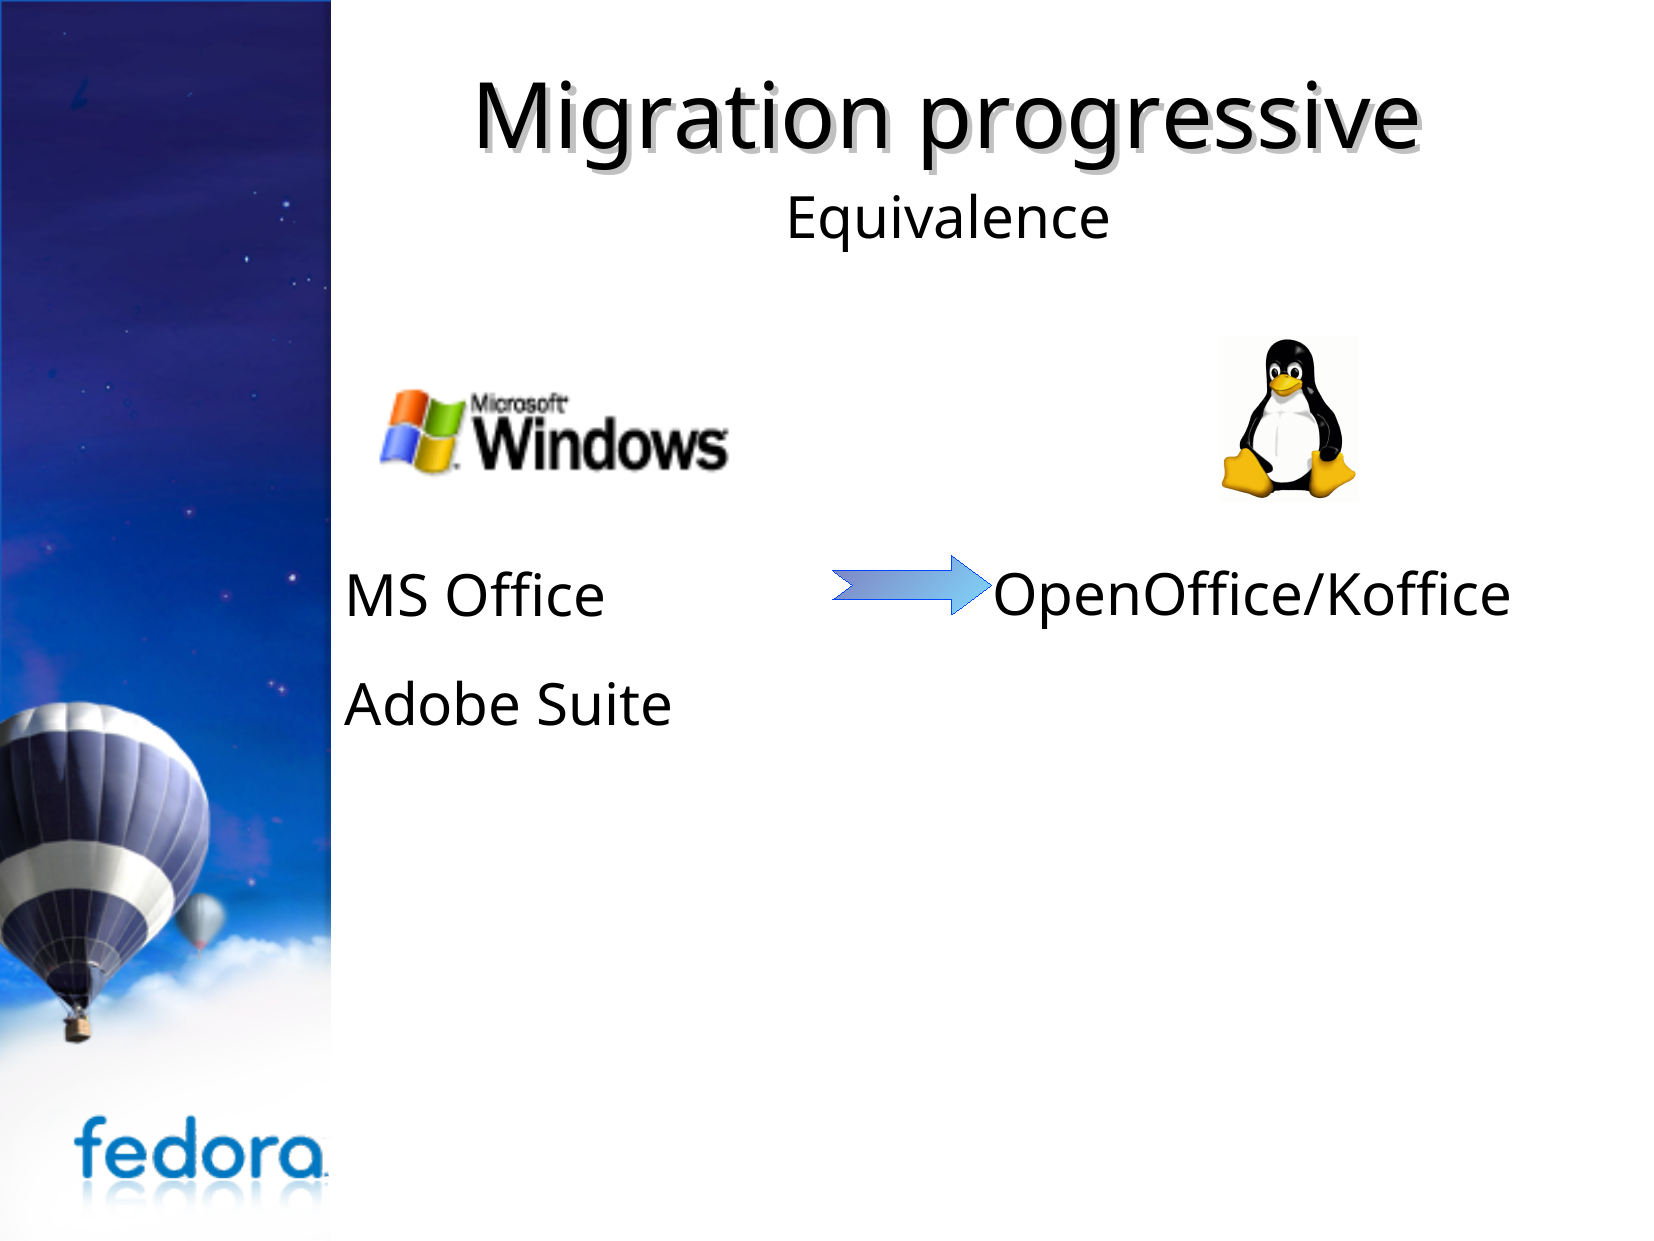

# Migration progressive Equivalence
OpenOffice/Koffice
MS Office
Adobe Suite